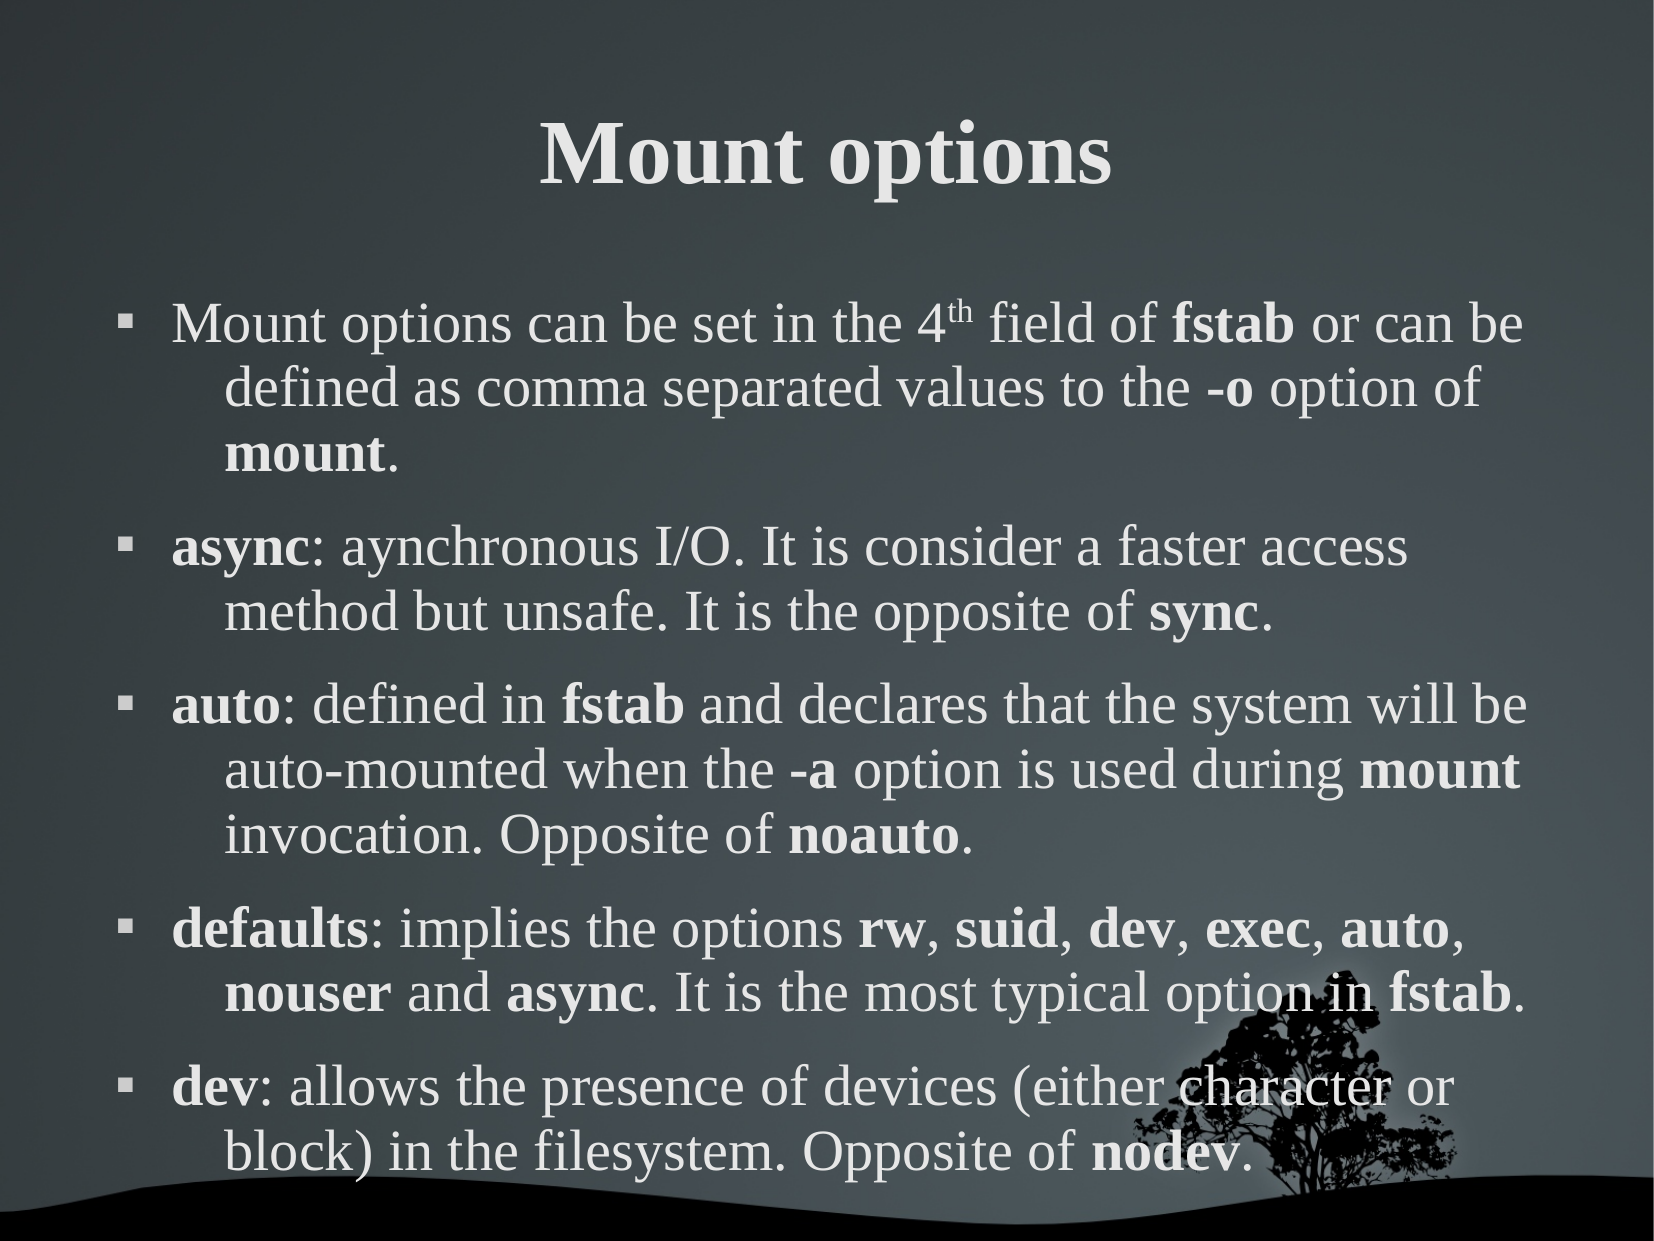

# Mount options
Mount options can be set in the 4th field of fstab or can be defined as comma separated values to the -o option of mount.
async: aynchronous Ι/Ο. It is consider a faster access method but unsafe. It is the opposite of sync.
auto: defined in fstab and declares that the system will be auto-mounted when the -a option is used during mount invocation. Opposite of noauto.
defaults: implies the options rw, suid, dev, exec, auto, nouser and async. It is the most typical option in fstab.
dev: allows the presence of devices (either character or block) in the filesystem. Opposite of nodev.